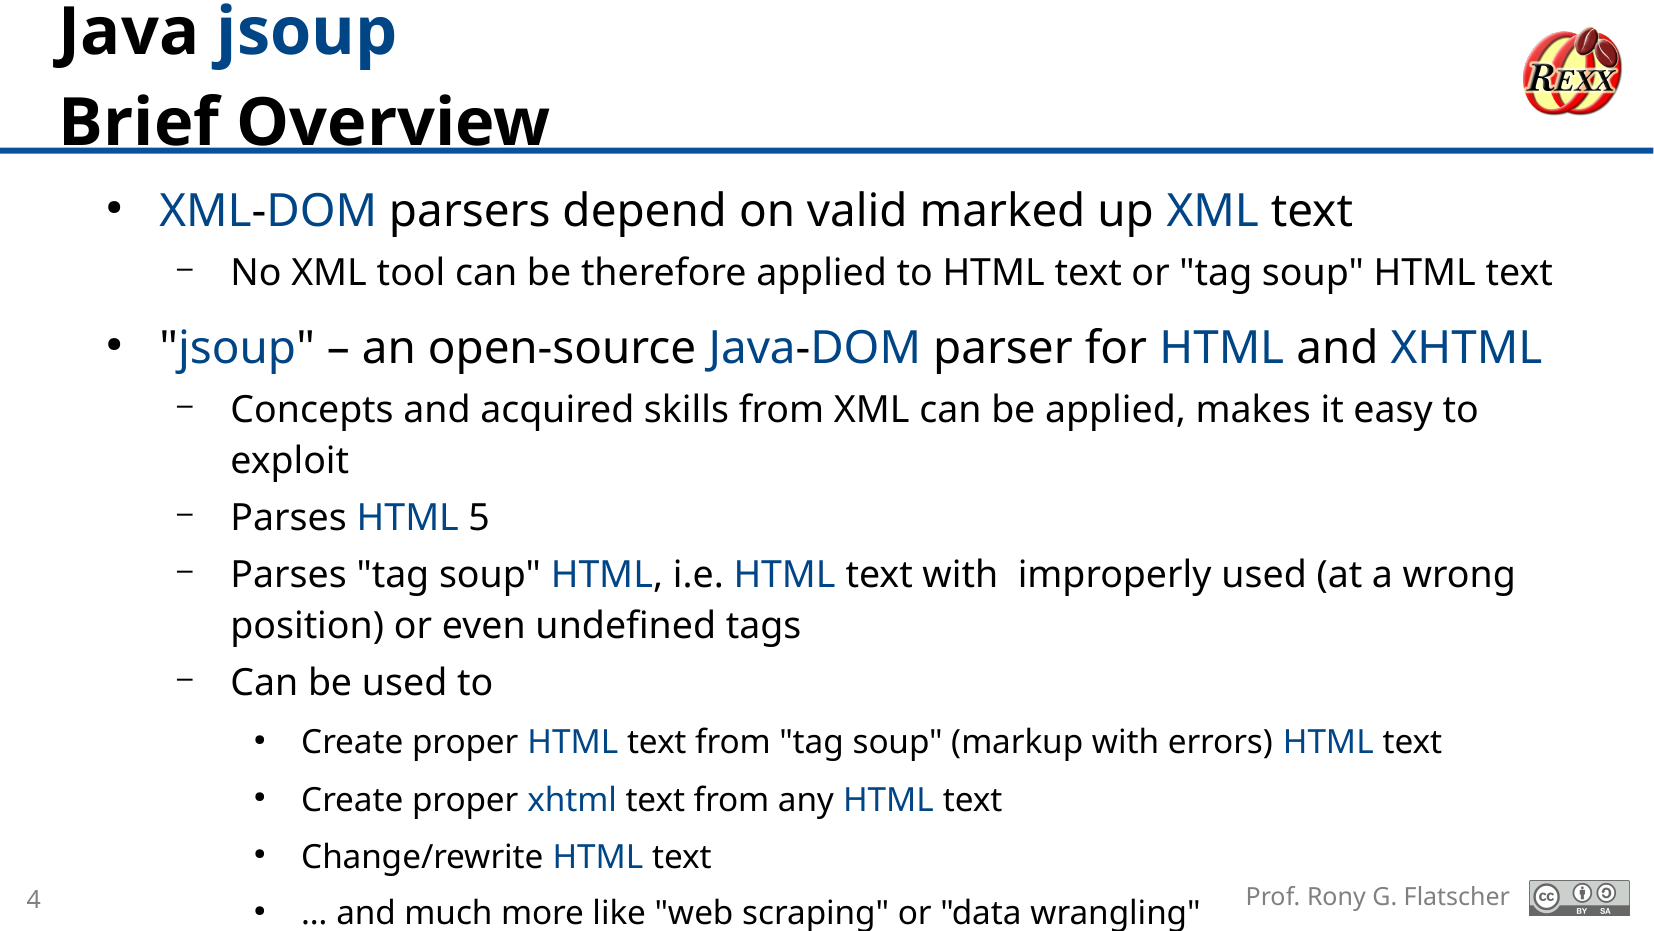

# Java jsoup Brief Overview
XML-DOM parsers depend on valid marked up XML text
No XML tool can be therefore applied to HTML text or "tag soup" HTML text
"jsoup" – an open-source Java-DOM parser for HTML and XHTML
Concepts and acquired skills from XML can be applied, makes it easy to exploit
Parses HTML 5
Parses "tag soup" HTML, i.e. HTML text with improperly used (at a wrong position) or even undefined tags
Can be used to
Create proper HTML text from "tag soup" (markup with errors) HTML text
Create proper xhtml text from any HTML text
Change/rewrite HTML text
… and much more like "web scraping" or "data wrangling"